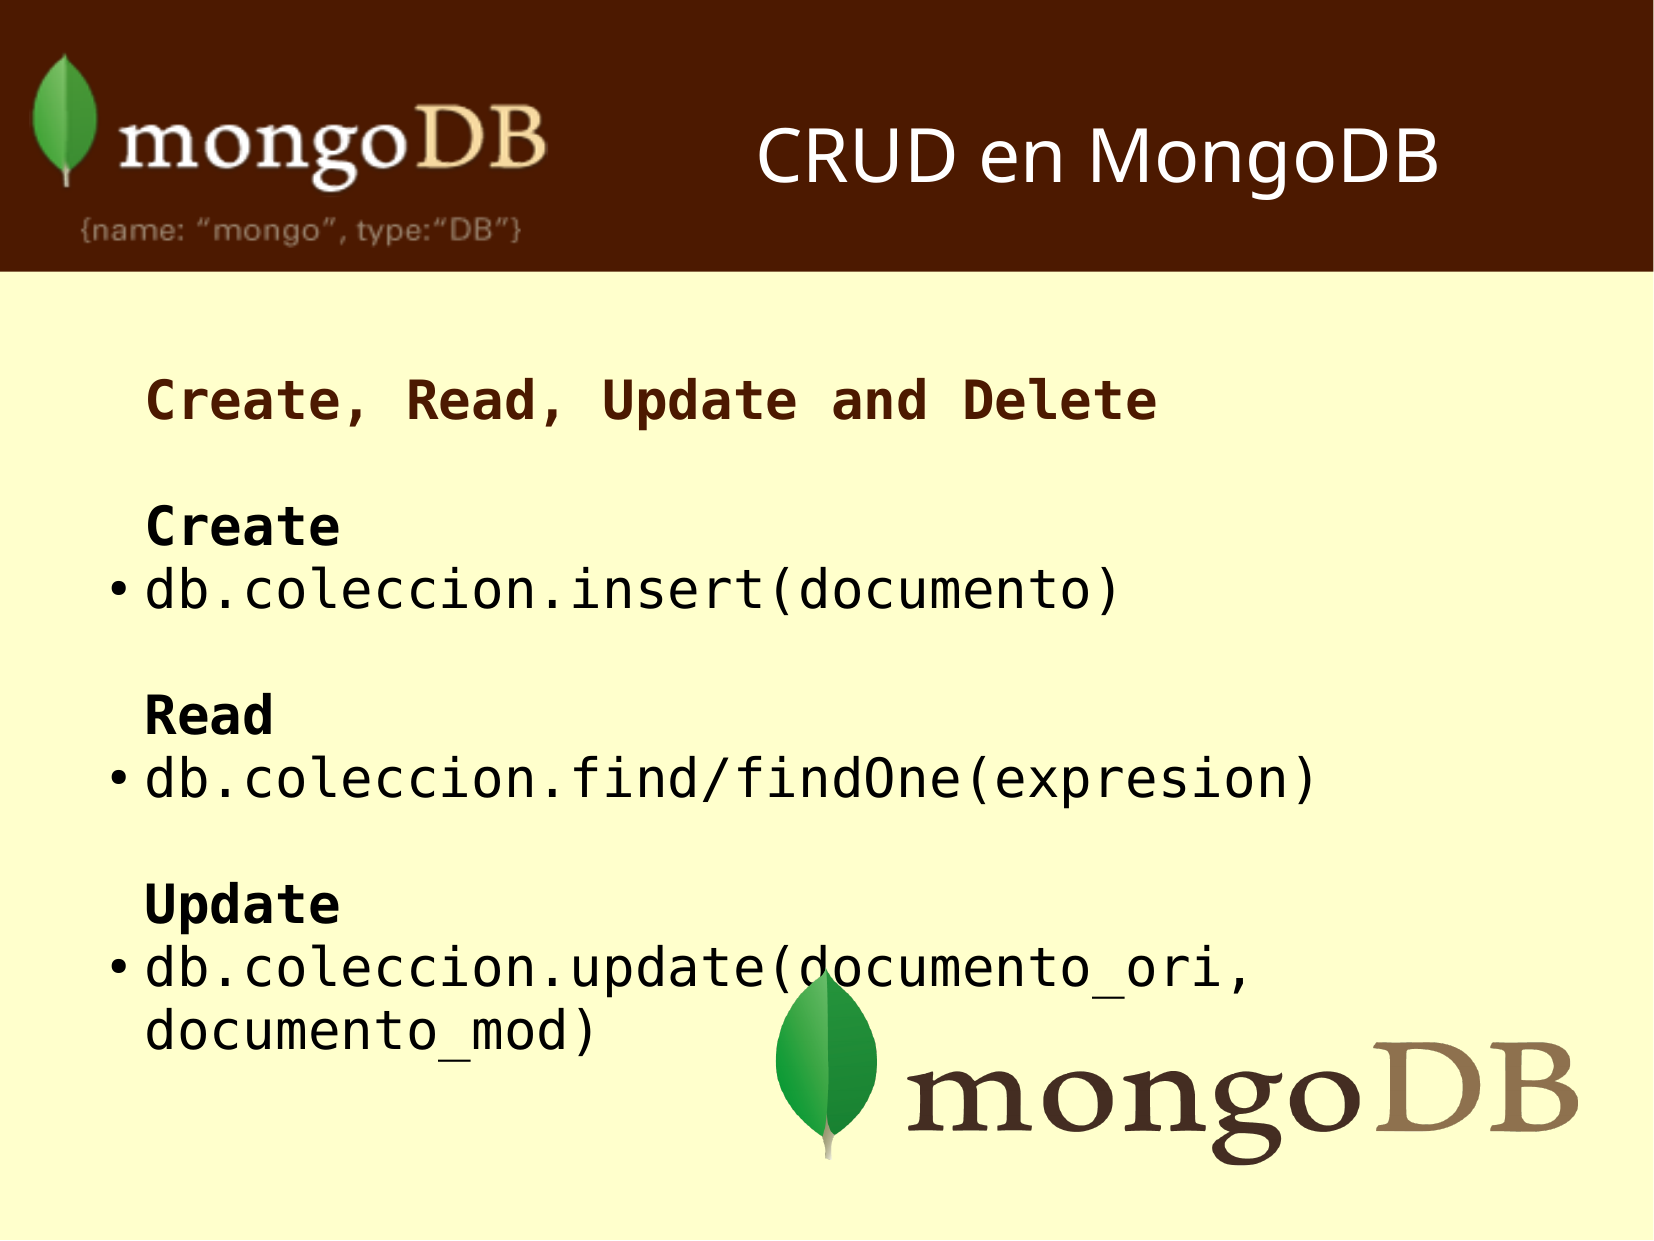

# CRUD en MongoDB
Create, Read, Update and Delete
Create
db.coleccion.insert(documento)
Read
db.coleccion.find/findOne(expresion)
Update
db.coleccion.update(documento_ori, documento_mod)